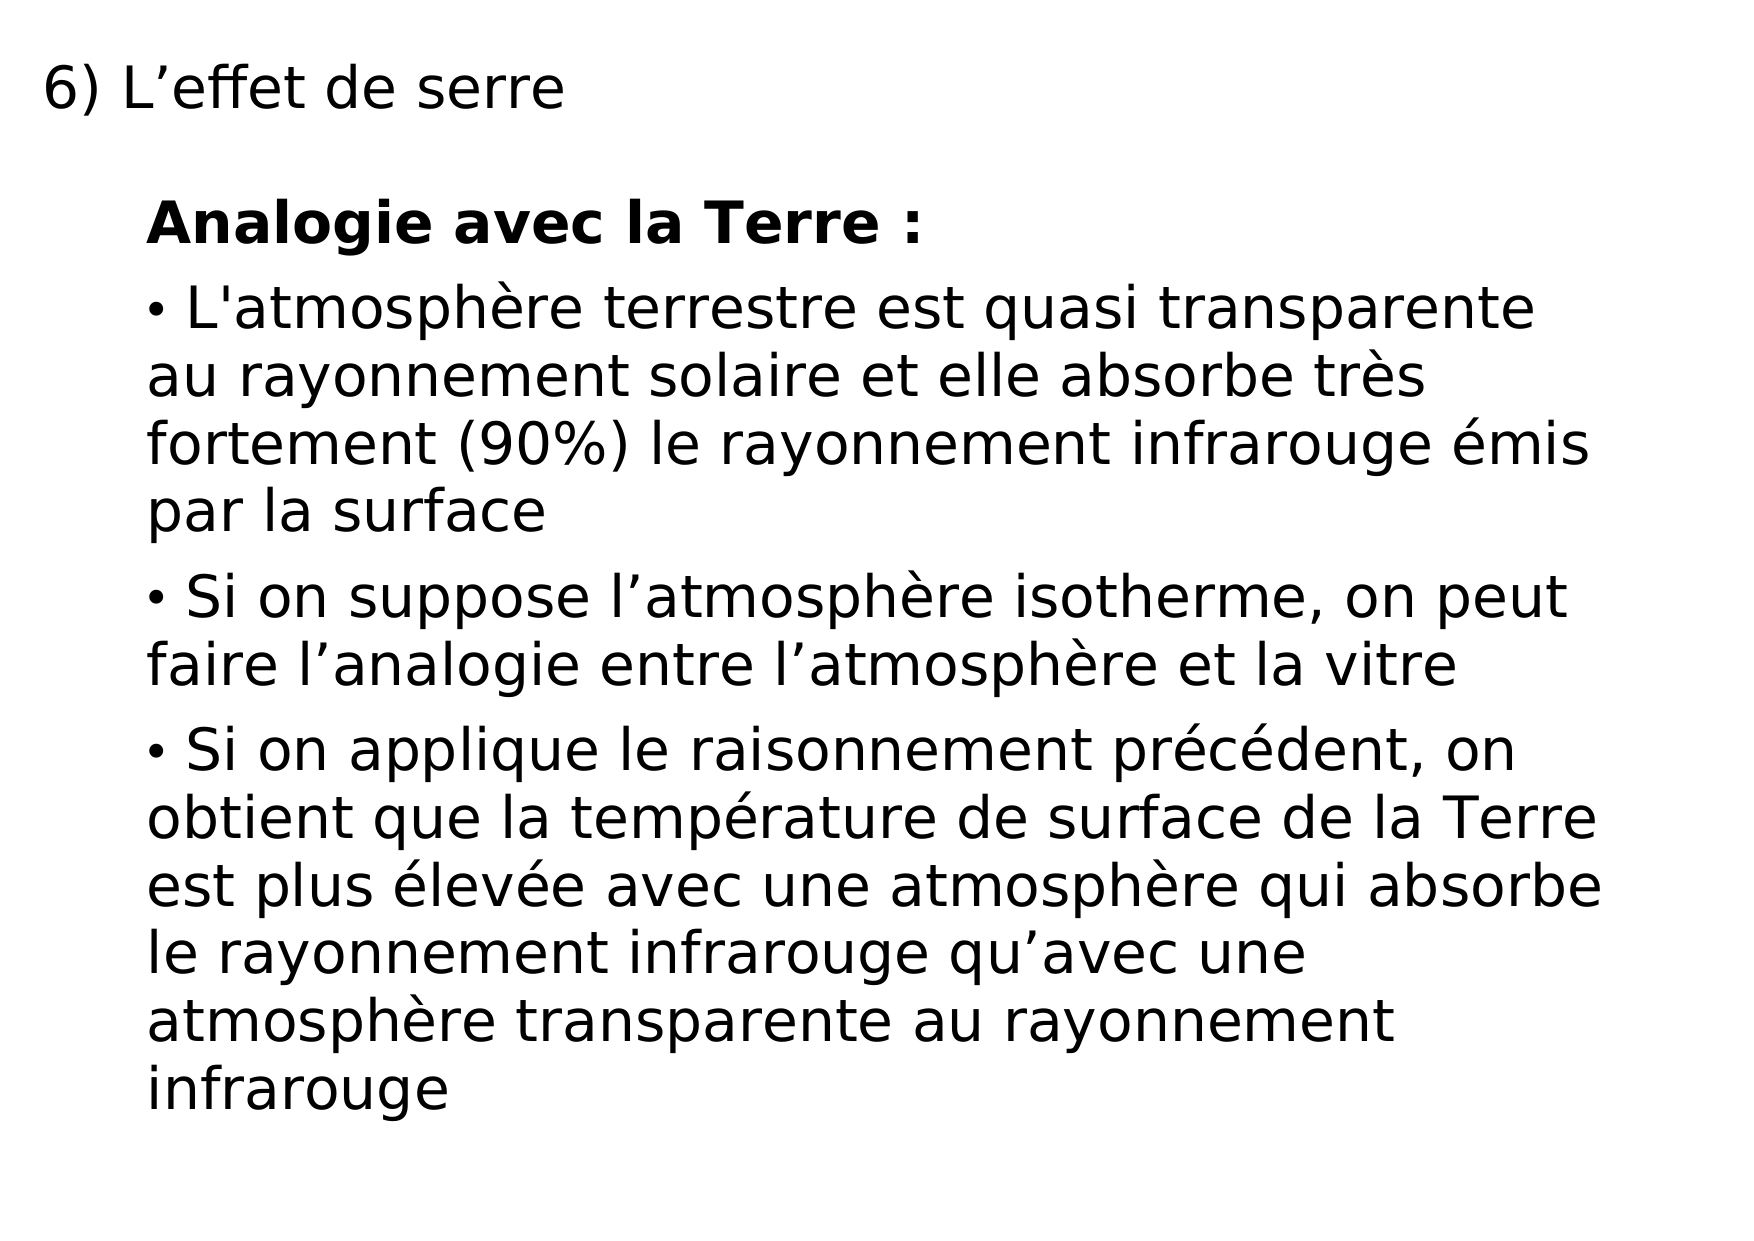

6) L’effet de serre
Analogie avec la Terre :
 L'atmosphère terrestre est quasi transparente au rayonnement solaire et elle absorbe très fortement (90%) le rayonnement infrarouge émis par la surface
 Si on suppose l’atmosphère isotherme, on peut faire l’analogie entre l’atmosphère et la vitre
 Si on applique le raisonnement précédent, on obtient que la température de surface de la Terre est plus élevée avec une atmosphère qui absorbe le rayonnement infrarouge qu’avec une atmosphère transparente au rayonnement infrarouge